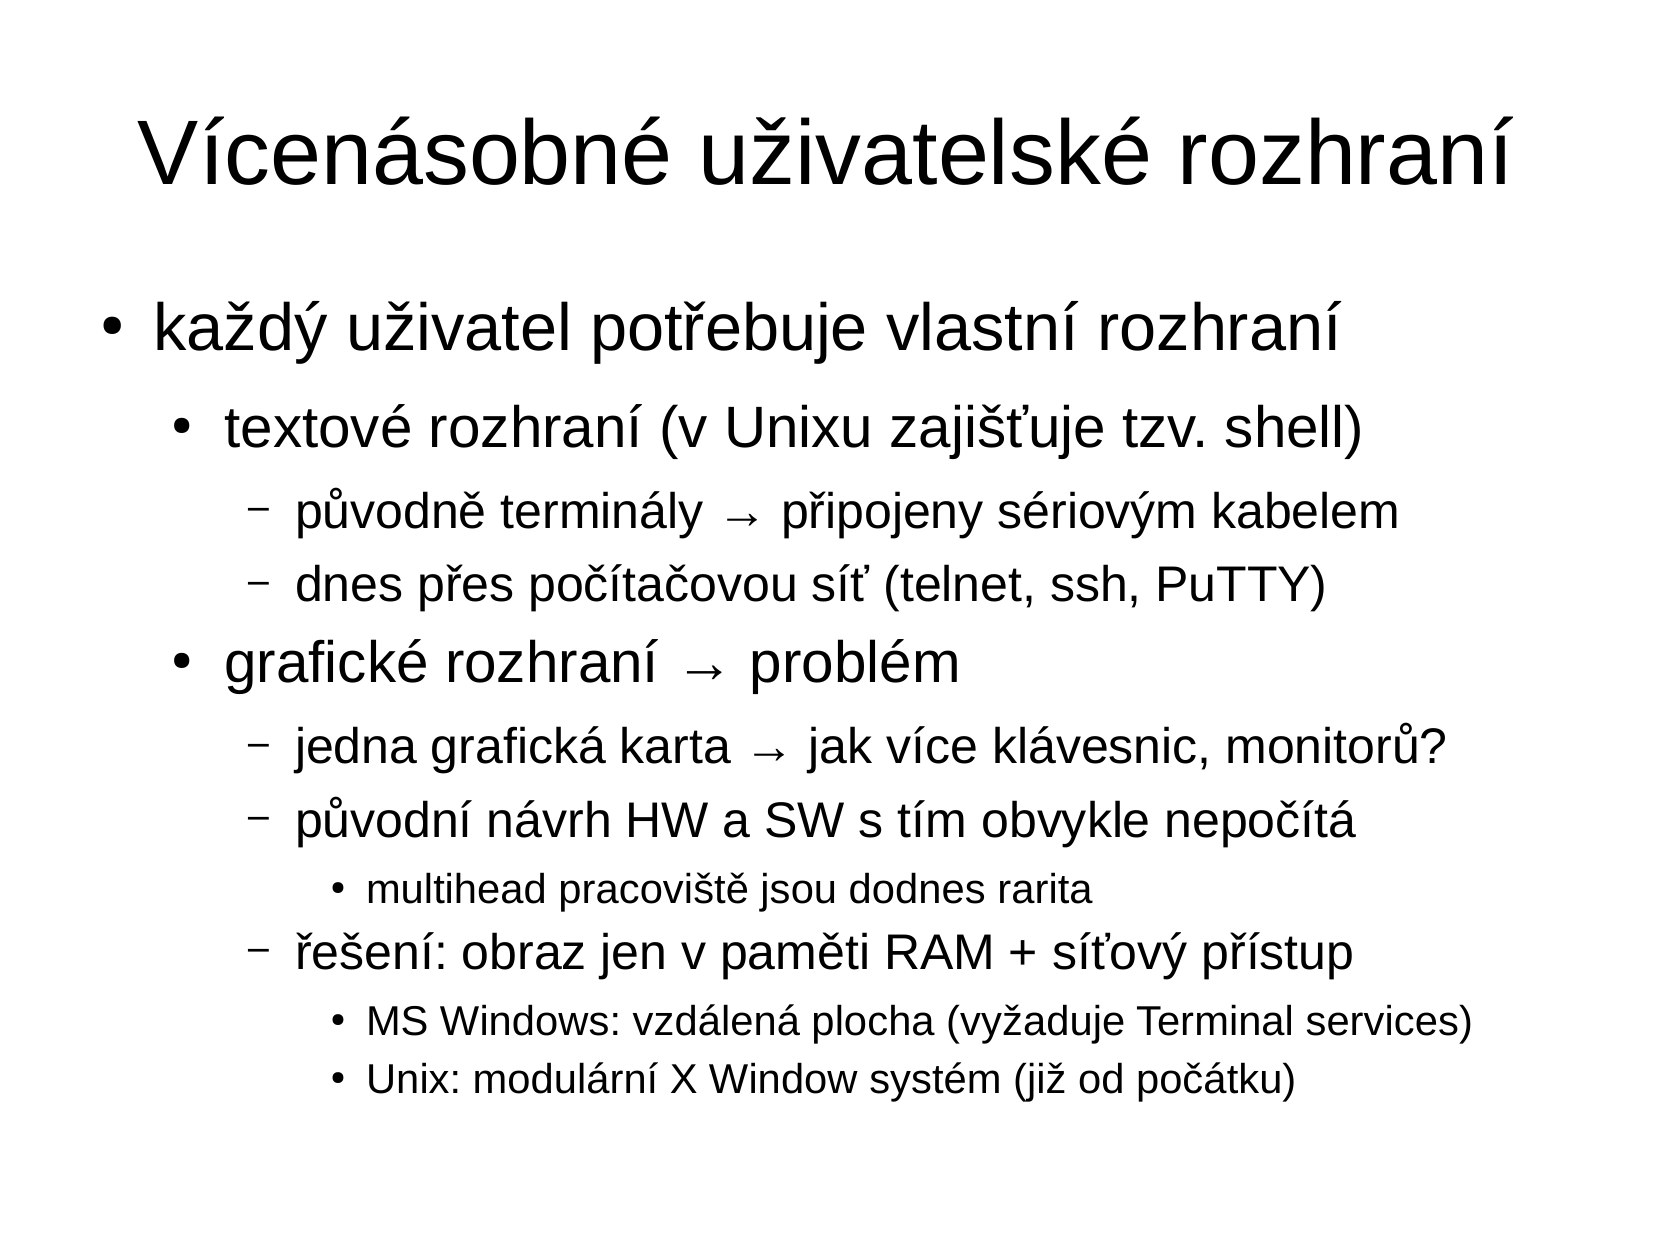

# Vícenásobné uživatelské rozhraní
každý uživatel potřebuje vlastní rozhraní
textové rozhraní (v Unixu zajišťuje tzv. shell)
původně terminály → připojeny sériovým kabelem
dnes přes počítačovou síť (telnet, ssh, PuTTY)
grafické rozhraní → problém
jedna grafická karta → jak více klávesnic, monitorů?
původní návrh HW a SW s tím obvykle nepočítá
multihead pracoviště jsou dodnes rarita
řešení: obraz jen v paměti RAM + síťový přístup
MS Windows: vzdálená plocha (vyžaduje Terminal services)
Unix: modulární X Window systém (již od počátku)